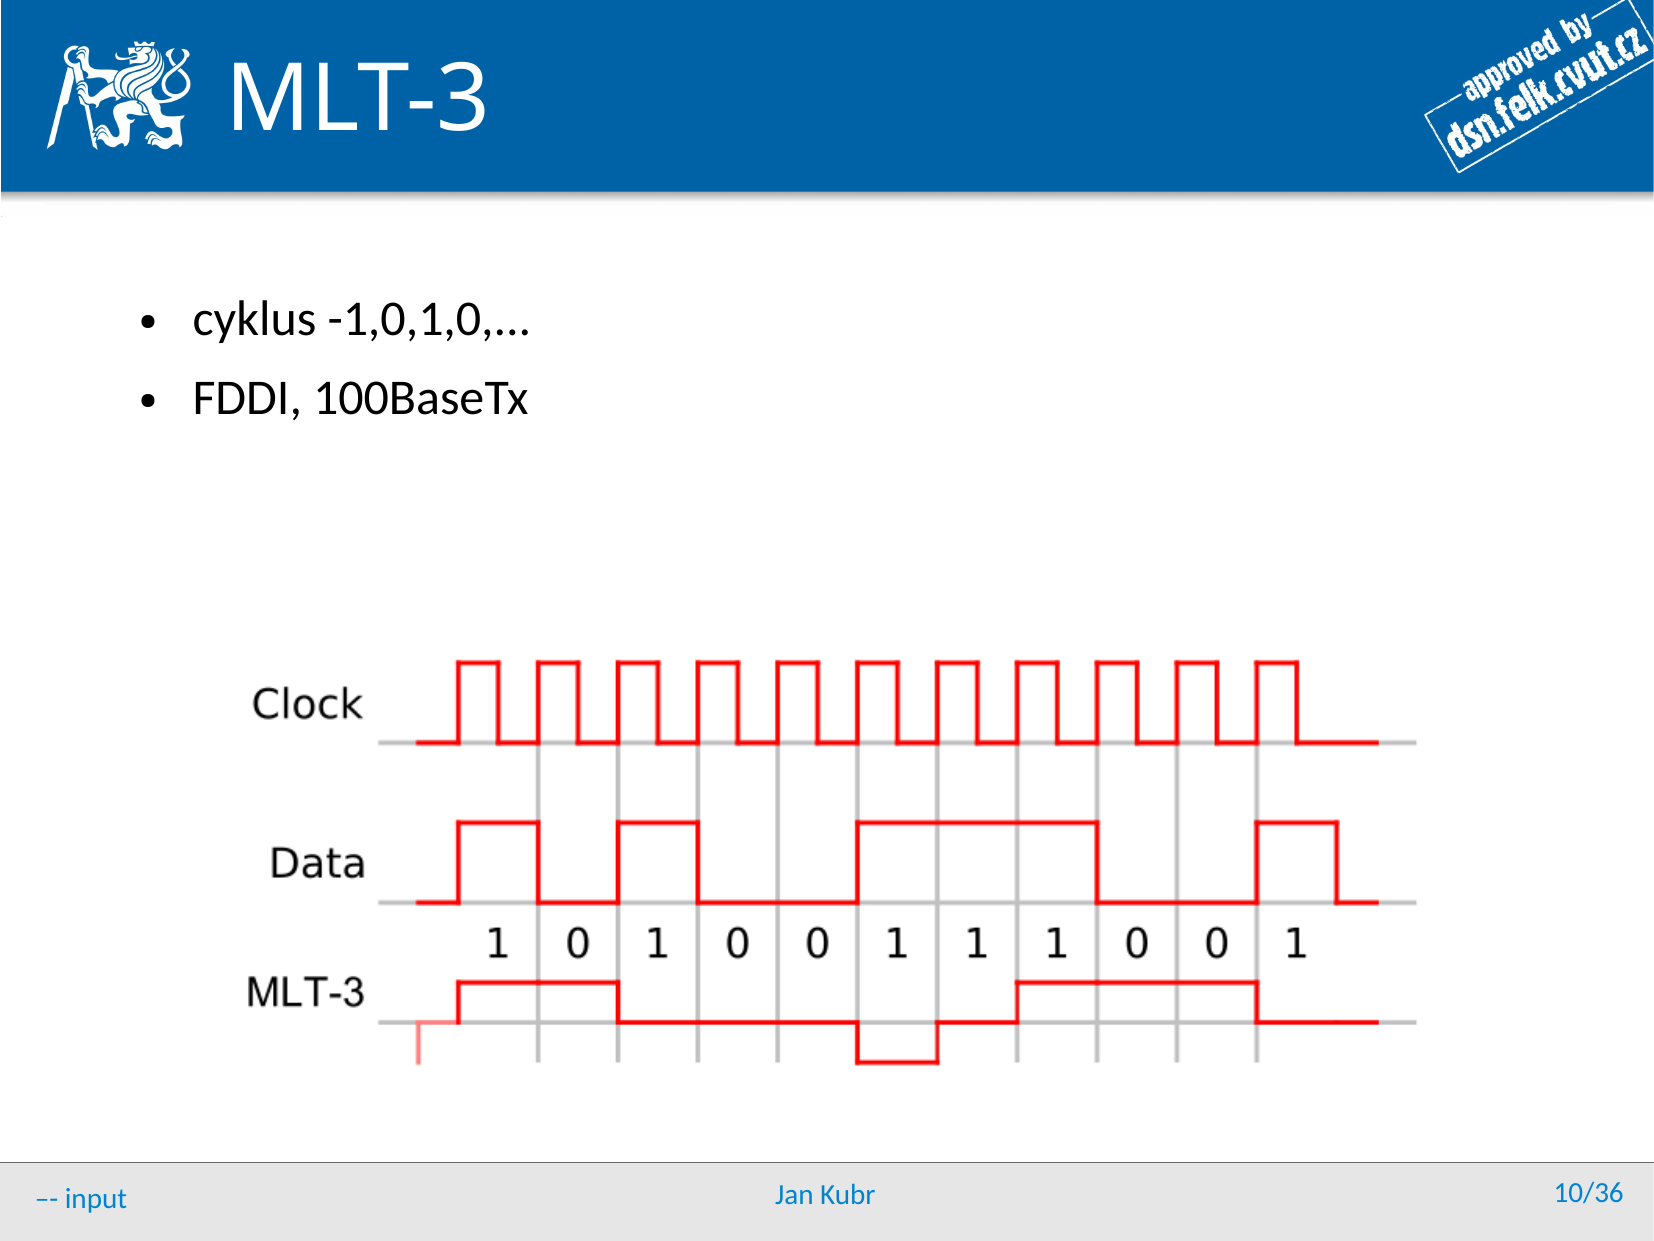

# MLT-3
cyklus -1,0,1,0,...
FDDI, 100BaseTx
10
Jan Kubr
02/2006